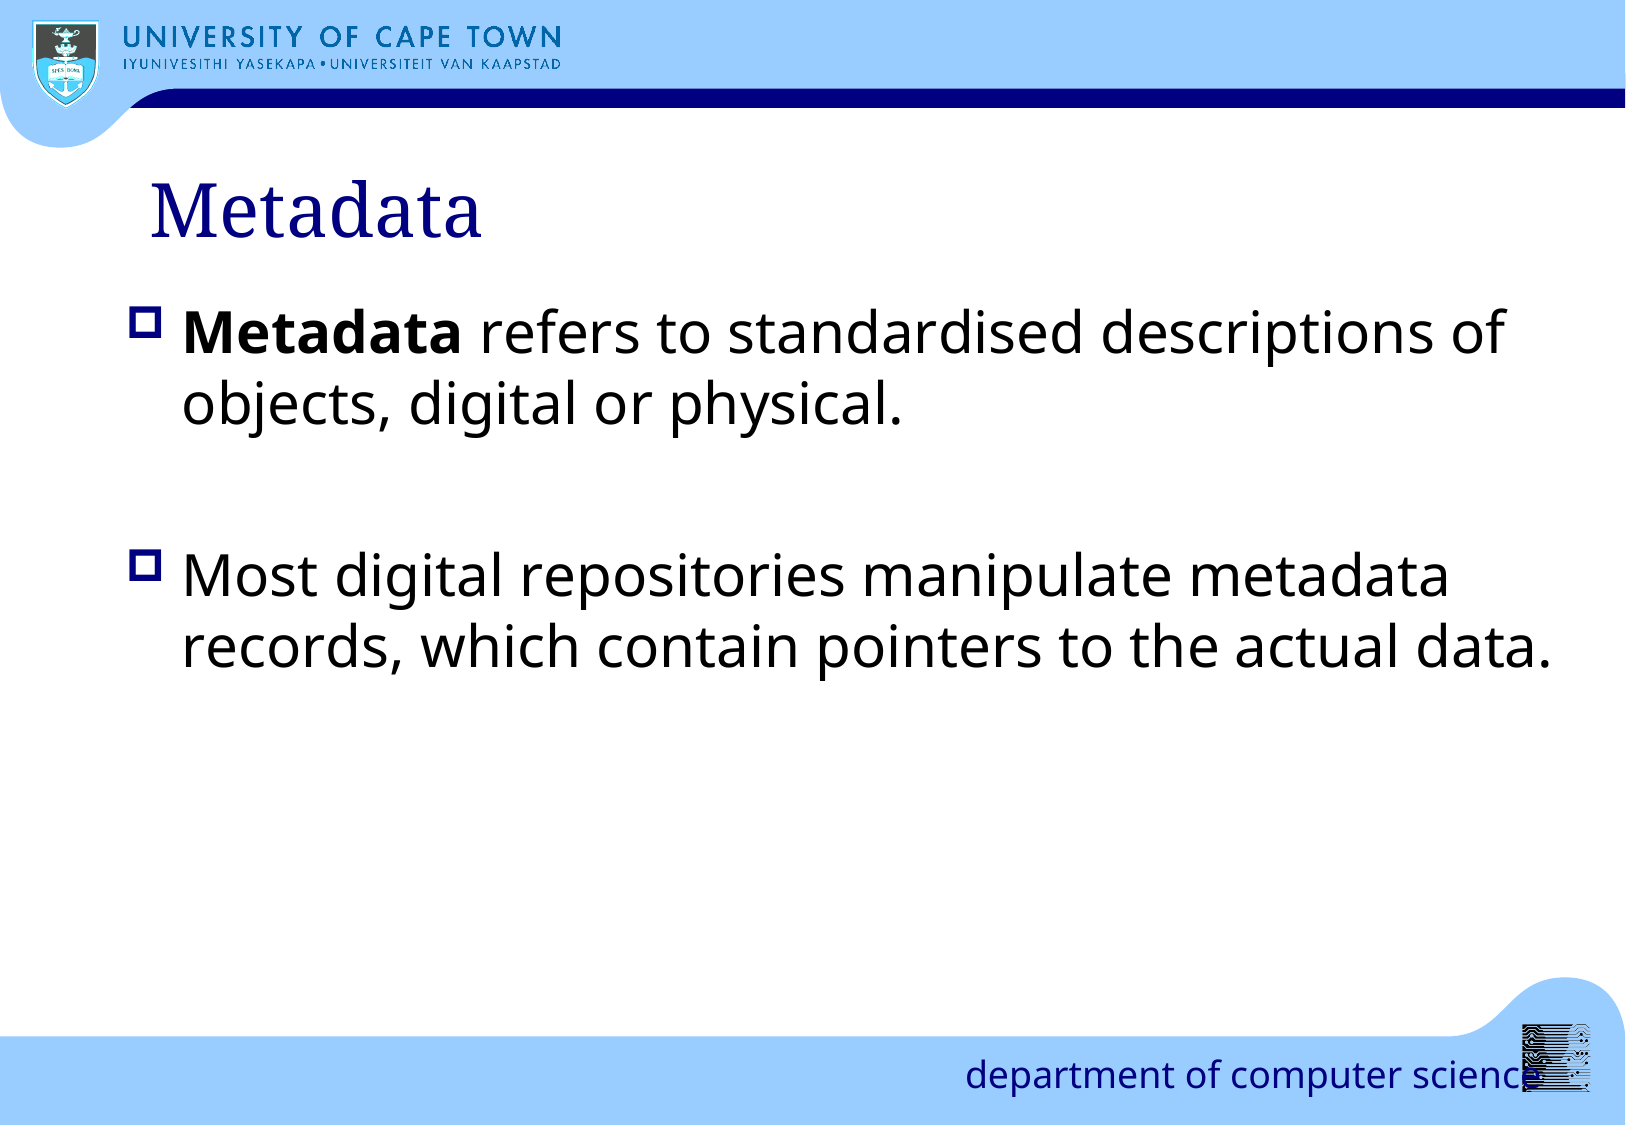

# Metadata
Metadata refers to standardised descriptions of objects, digital or physical.
Most digital repositories manipulate metadata records, which contain pointers to the actual data.